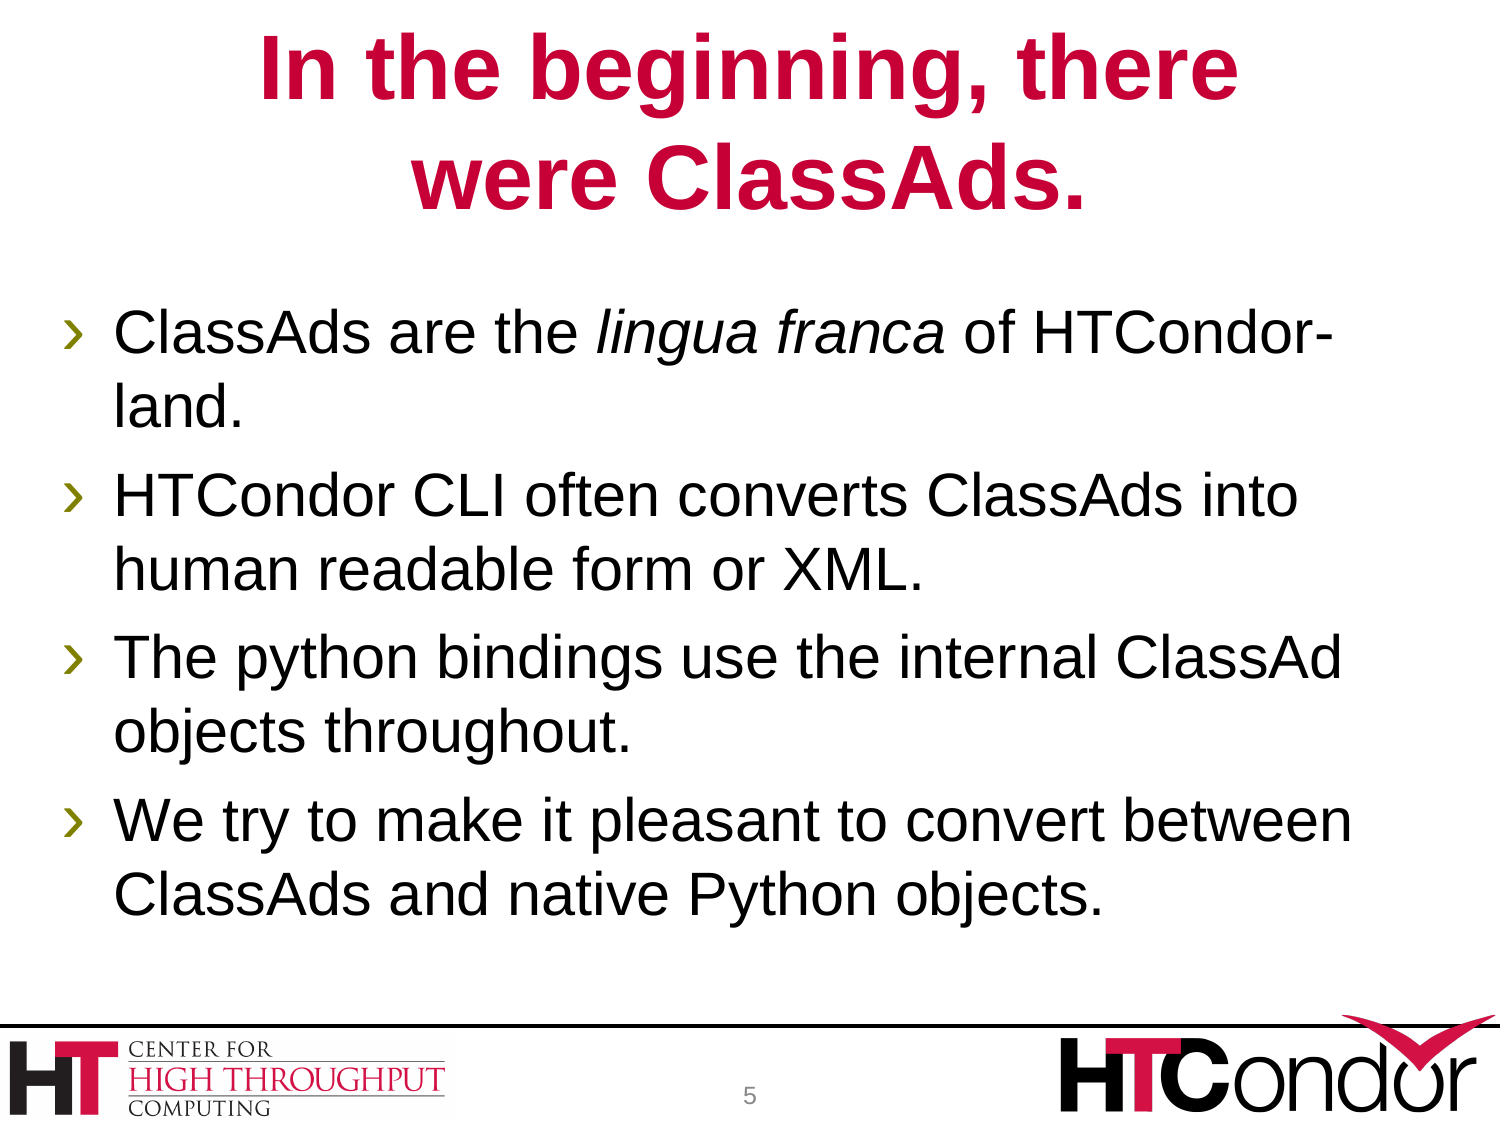

# In the beginning, there were ClassAds.
ClassAds are the lingua franca of HTCondor-land.
HTCondor CLI often converts ClassAds into human readable form or XML.
The python bindings use the internal ClassAd objects throughout.
We try to make it pleasant to convert between ClassAds and native Python objects.